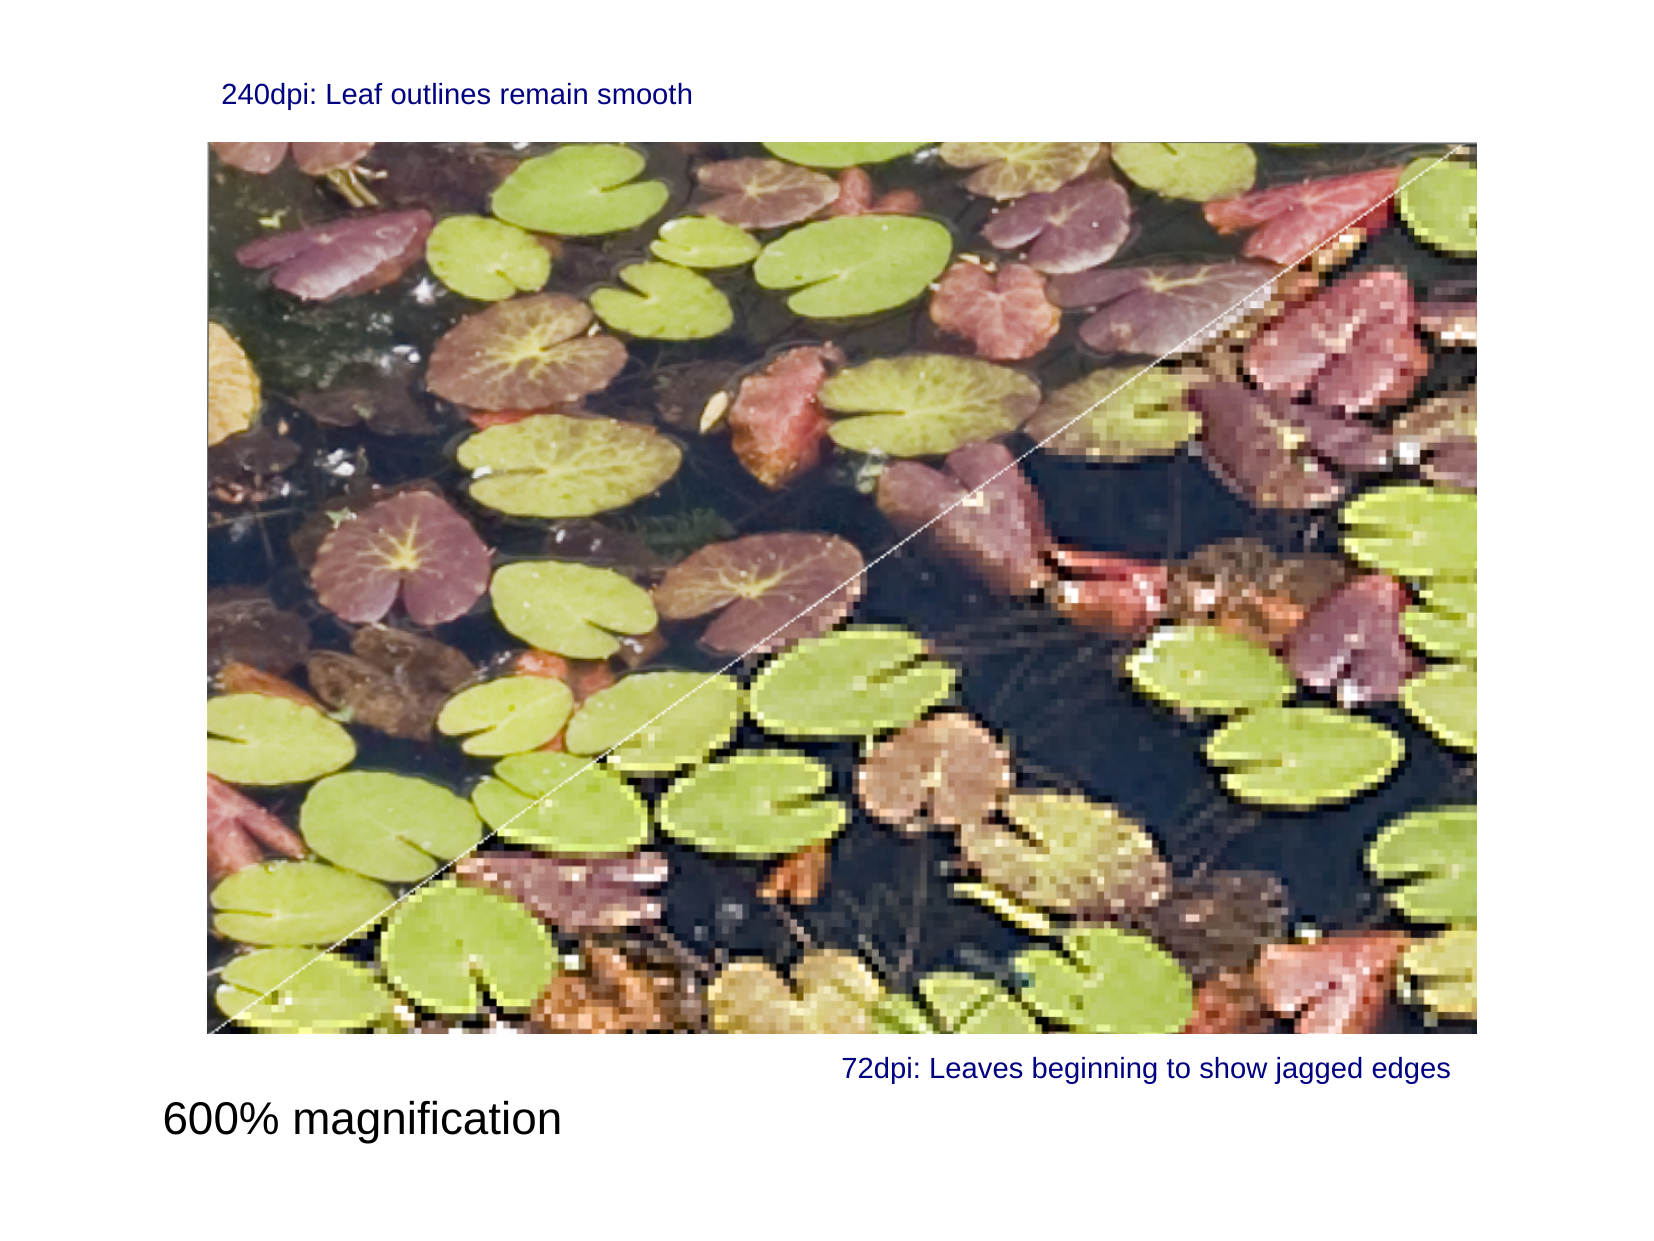

240dpi: Leaf outlines remain smooth
72dpi: Leaves beginning to show jagged edges
600% magnification